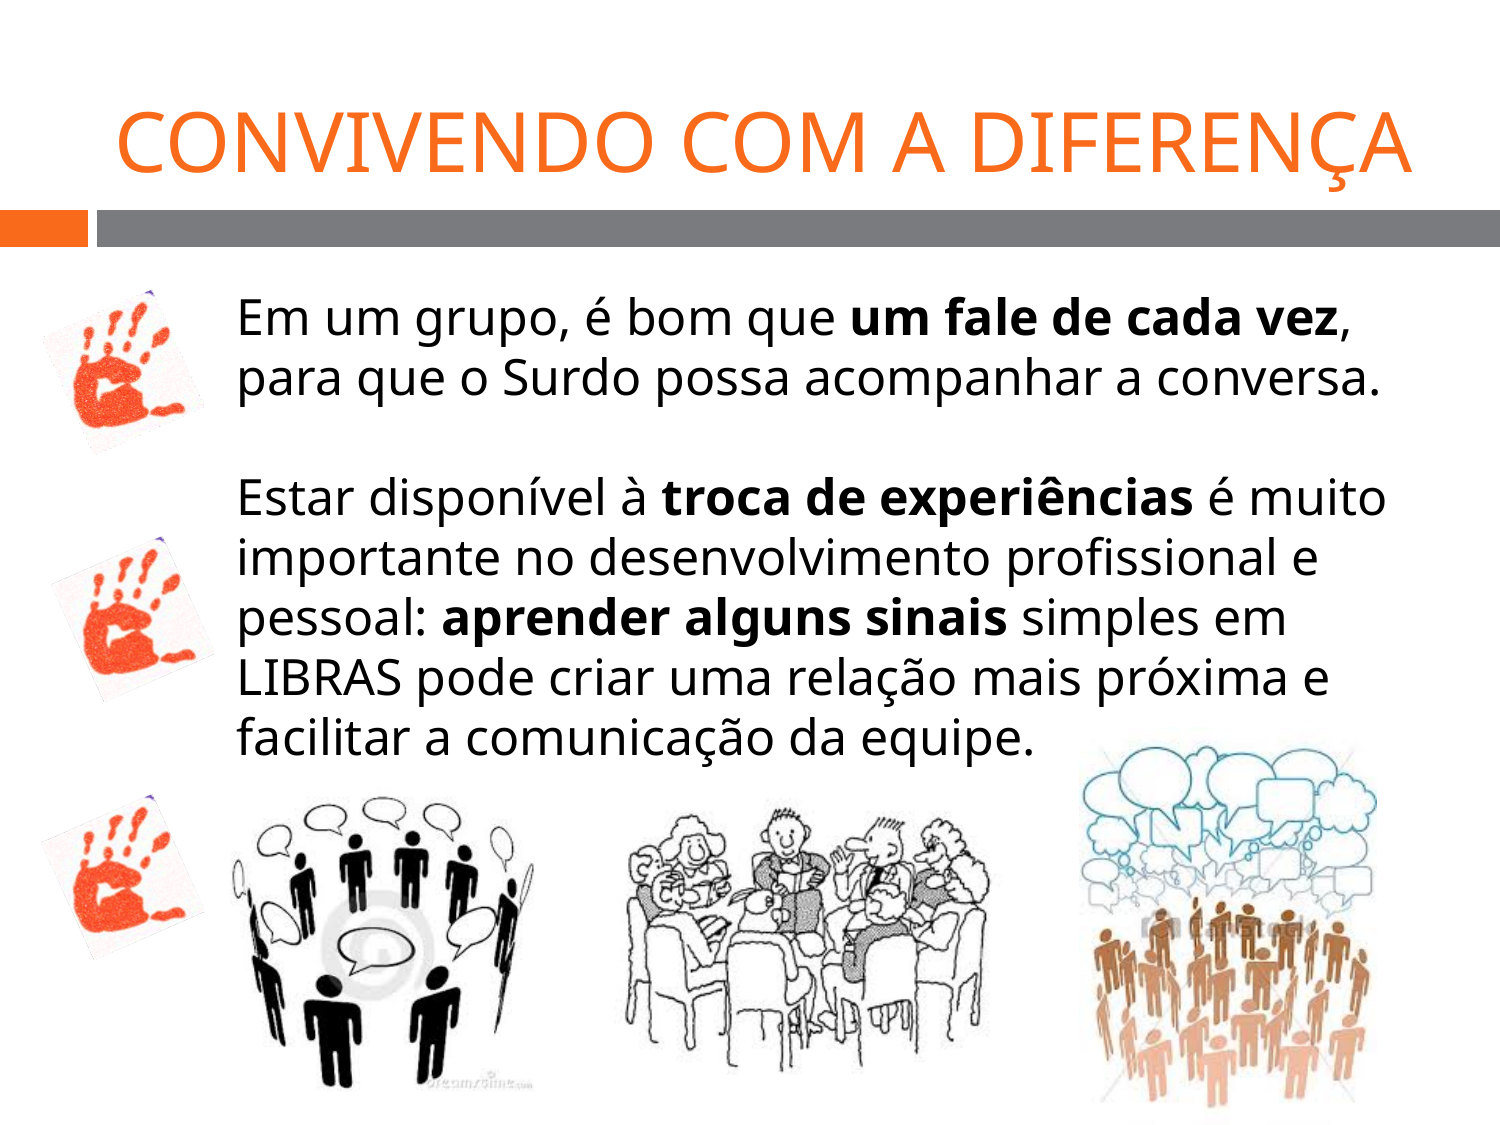

# CONVIVENDO COM A DIFERENÇA
Em um grupo, é bom que um fale de cada vez, para que o Surdo possa acompanhar a conversa.
Estar disponível à troca de experiências é muito importante no desenvolvimento profissional e pessoal: aprender alguns sinais simples em LIBRAS pode criar uma relação mais próxima e facilitar a comunicação da equipe.